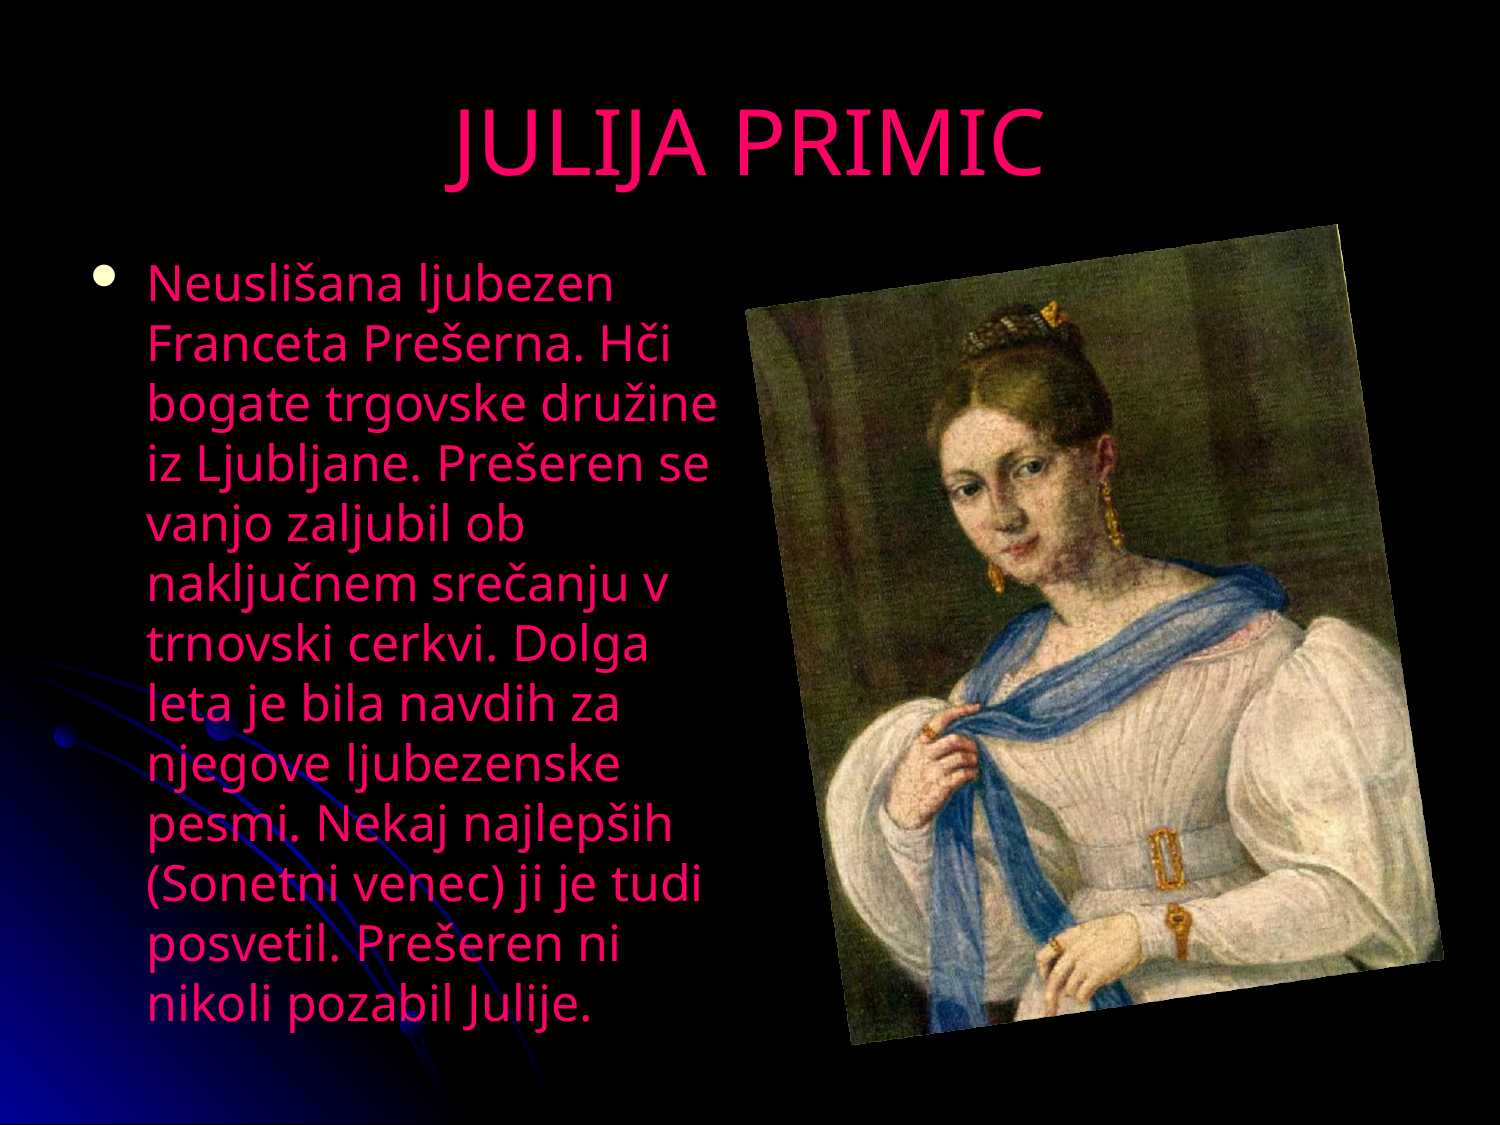

# JULIJA PRIMIC
Neuslišana ljubezen Franceta Prešerna. Hči bogate trgovske družine iz Ljubljane. Prešeren se vanjo zaljubil ob naključnem srečanju v trnovski cerkvi. Dolga leta je bila navdih za njegove ljubezenske pesmi. Nekaj najlepših (Sonetni venec) ji je tudi posvetil. Prešeren ni nikoli pozabil Julije.